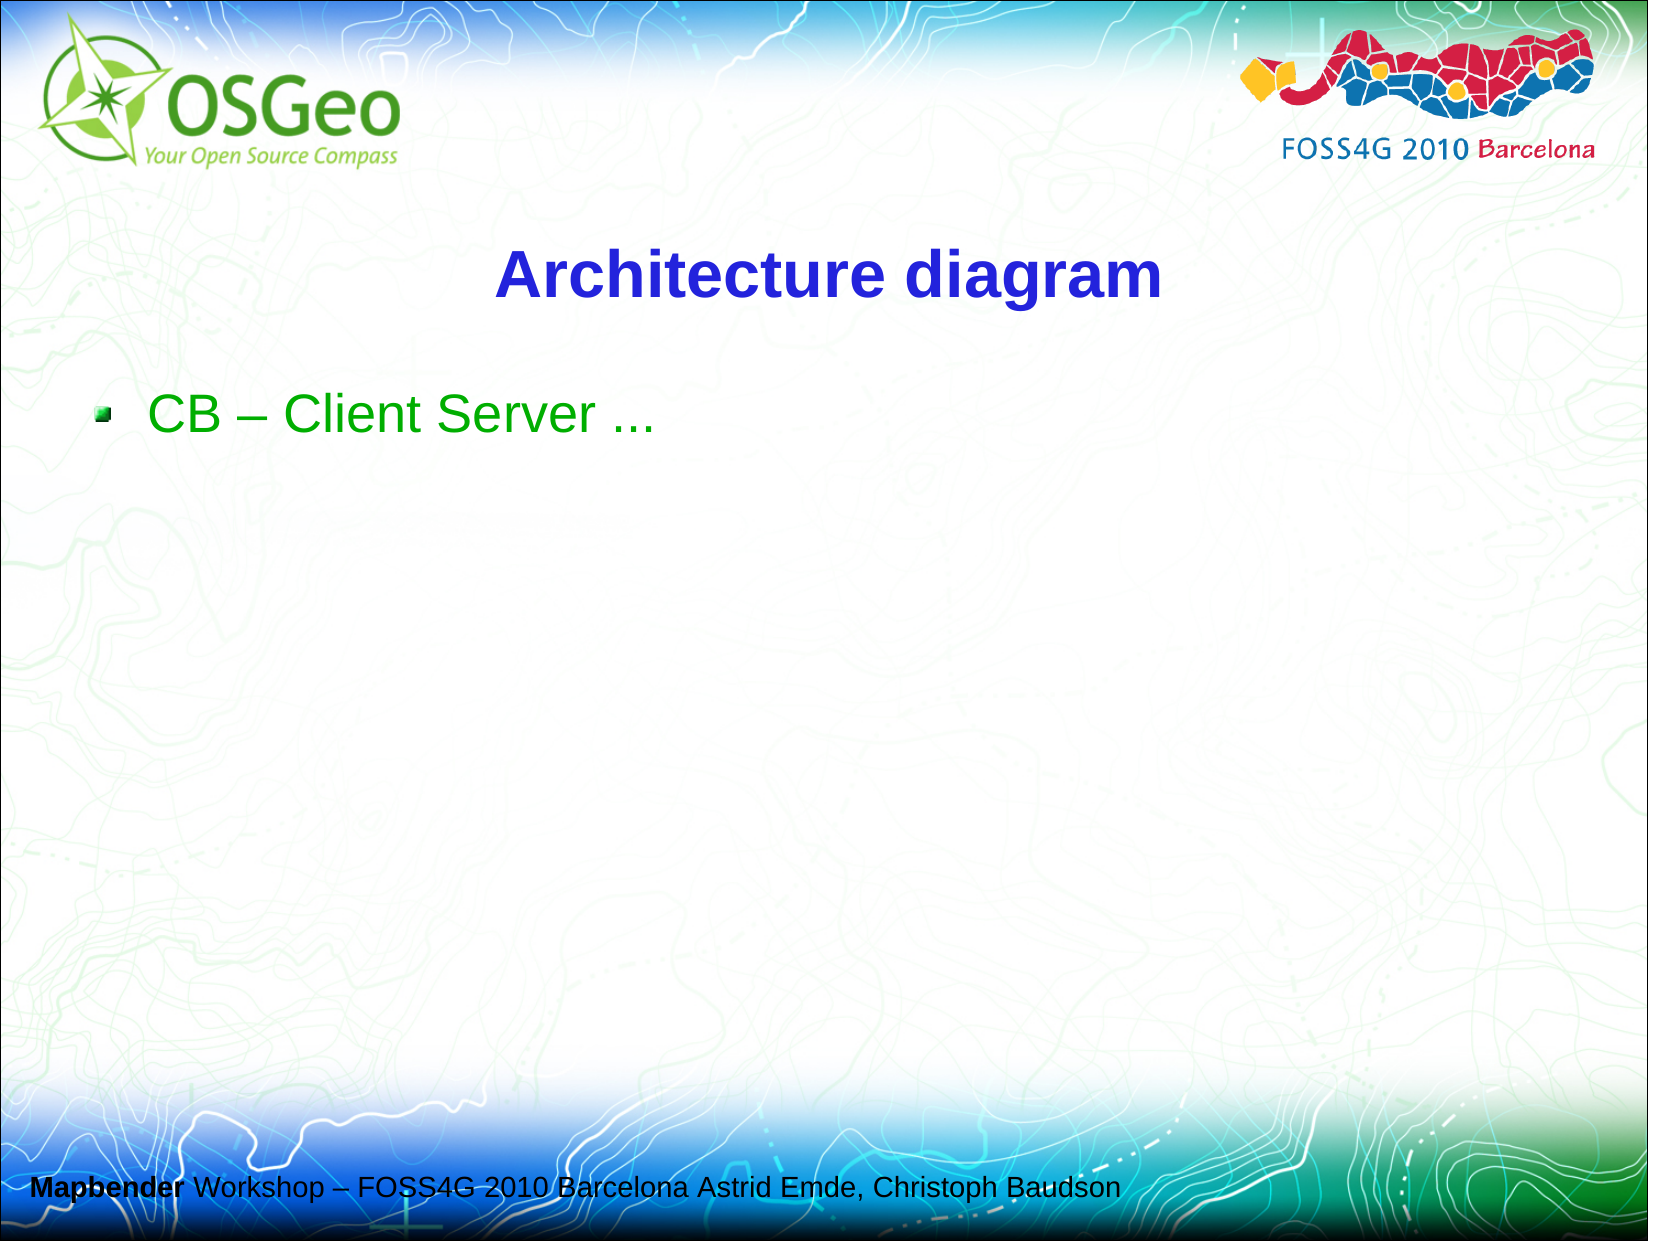

# Architecture diagram
CB – Client Server ...